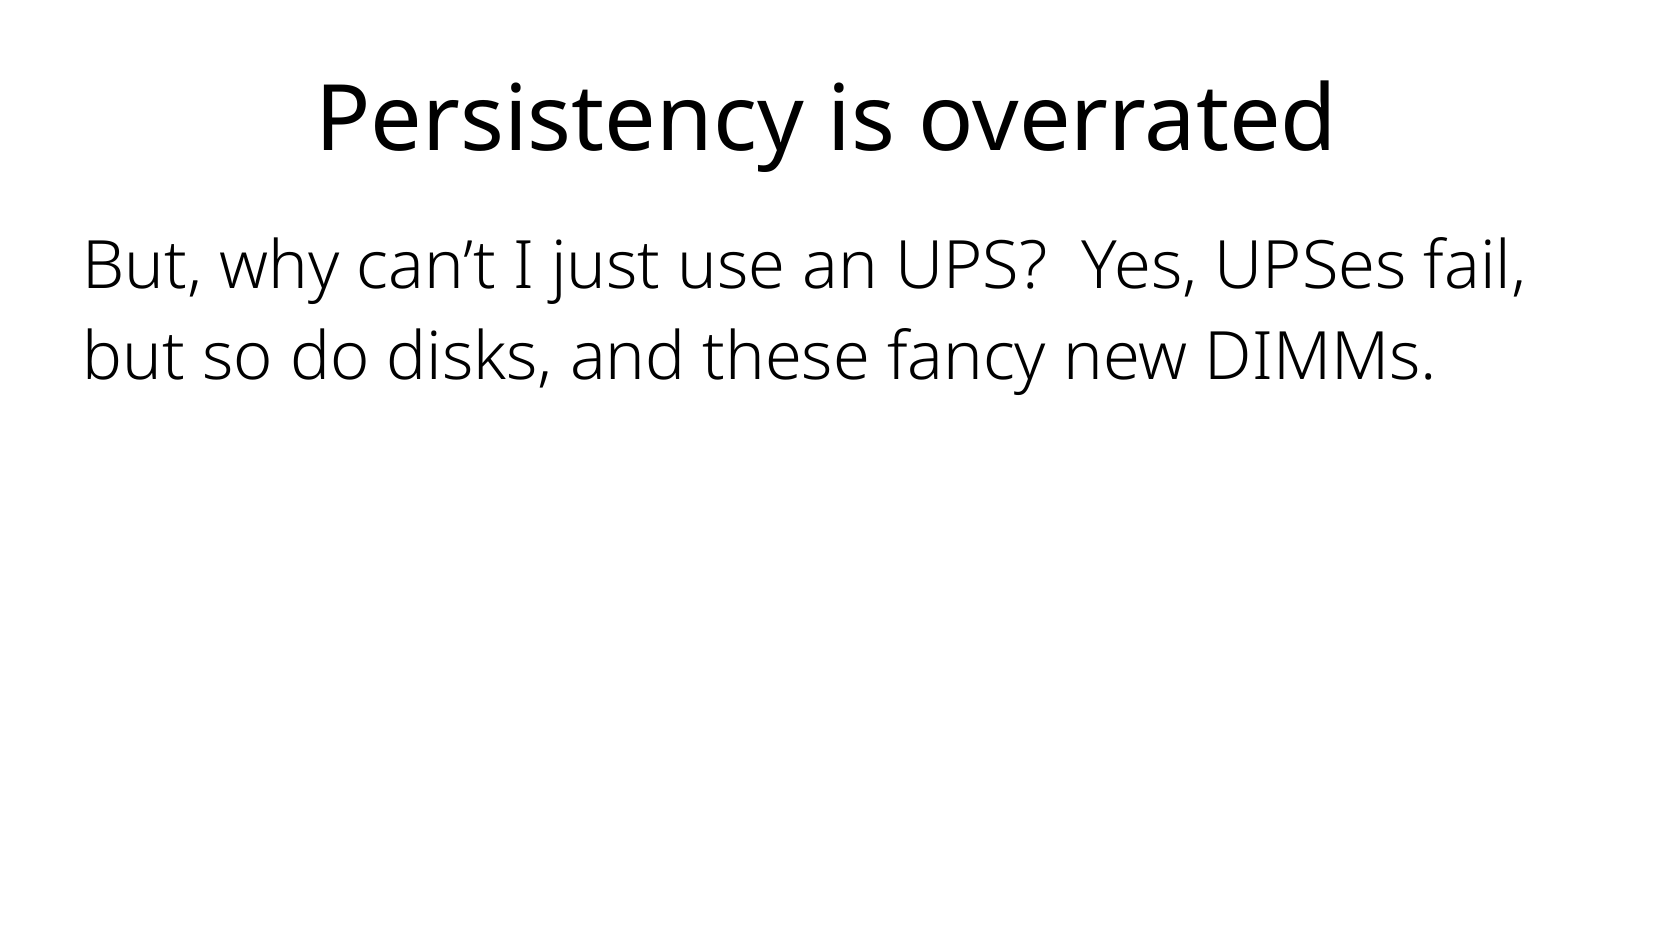

# Persistency is overrated
But, why can’t I just use an UPS? Yes, UPSes fail, but so do disks, and these fancy new DIMMs.